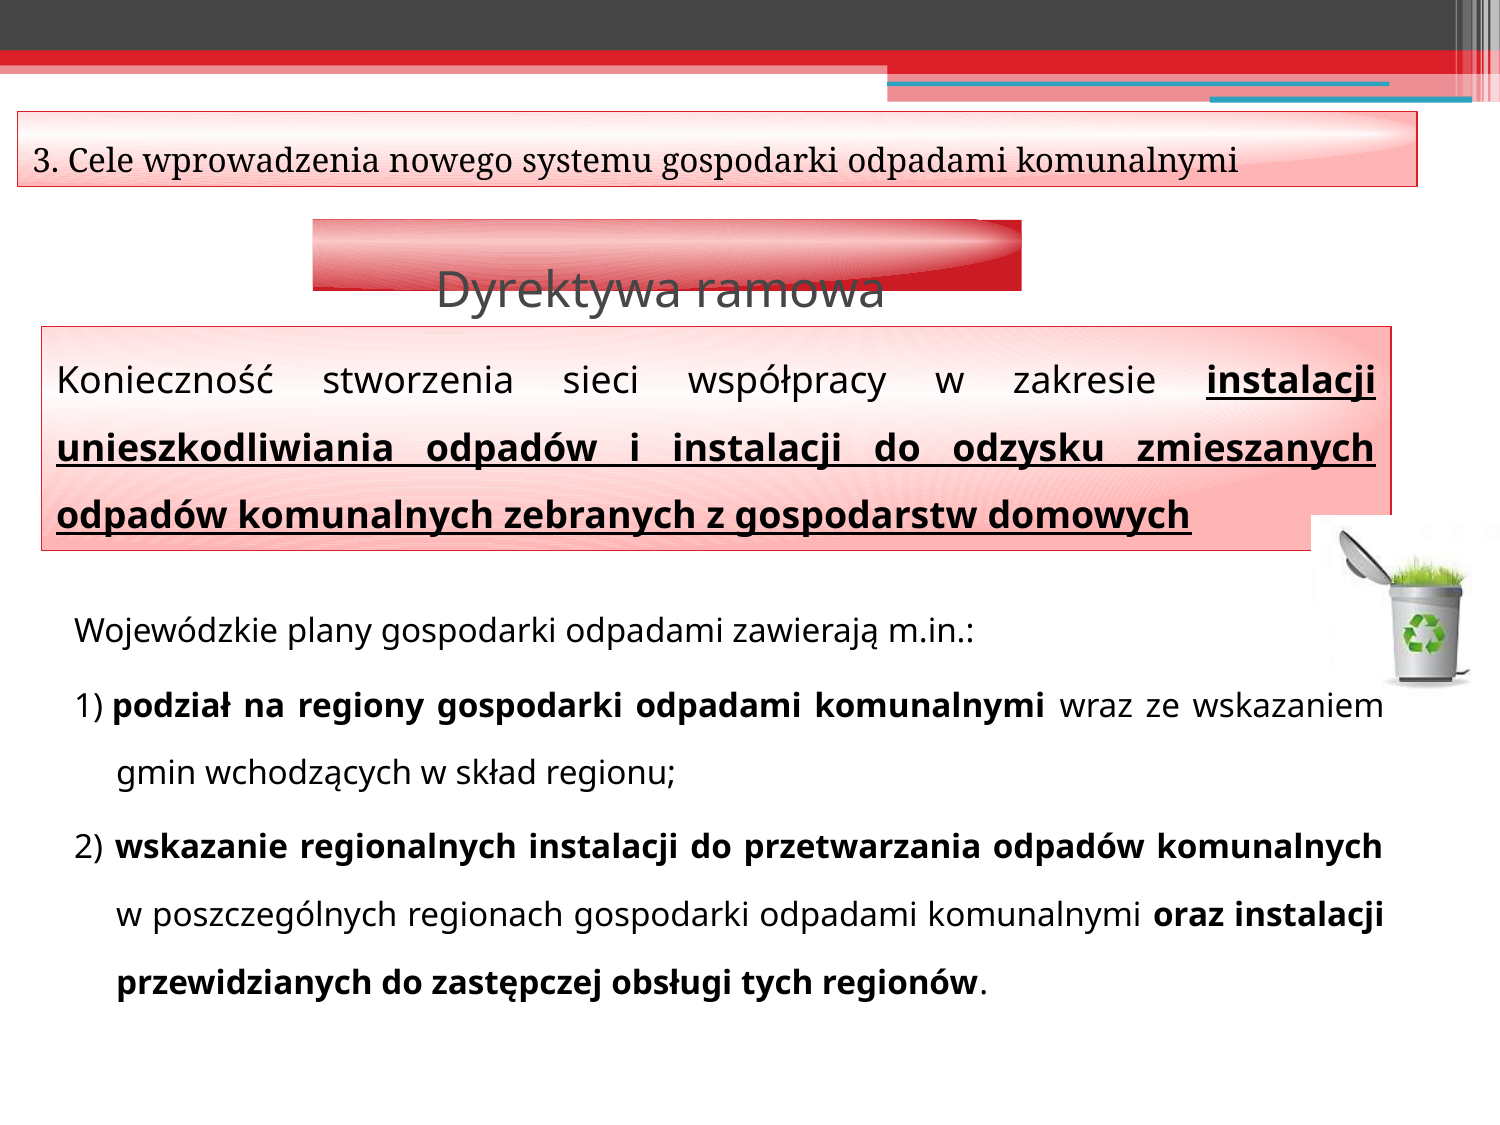

3. Cele wprowadzenia nowego systemu gospodarki odpadami komunalnymi
# Dyrektywa ramowa
Konieczność stworzenia sieci współpracy w zakresie instalacji unieszkodliwiania odpadów i instalacji do odzysku zmieszanych odpadów komunalnych zebranych z gospodarstw domowych
Wojewódzkie plany gospodarki odpadami zawierają m.in.:
1) podział na regiony gospodarki odpadami komunalnymi wraz ze wskazaniem gmin wchodzących w skład regionu;
2) wskazanie regionalnych instalacji do przetwarzania odpadów komunalnych w poszczególnych regionach gospodarki odpadami komunalnymi oraz instalacji przewidzianych do zastępczej obsługi tych regionów.